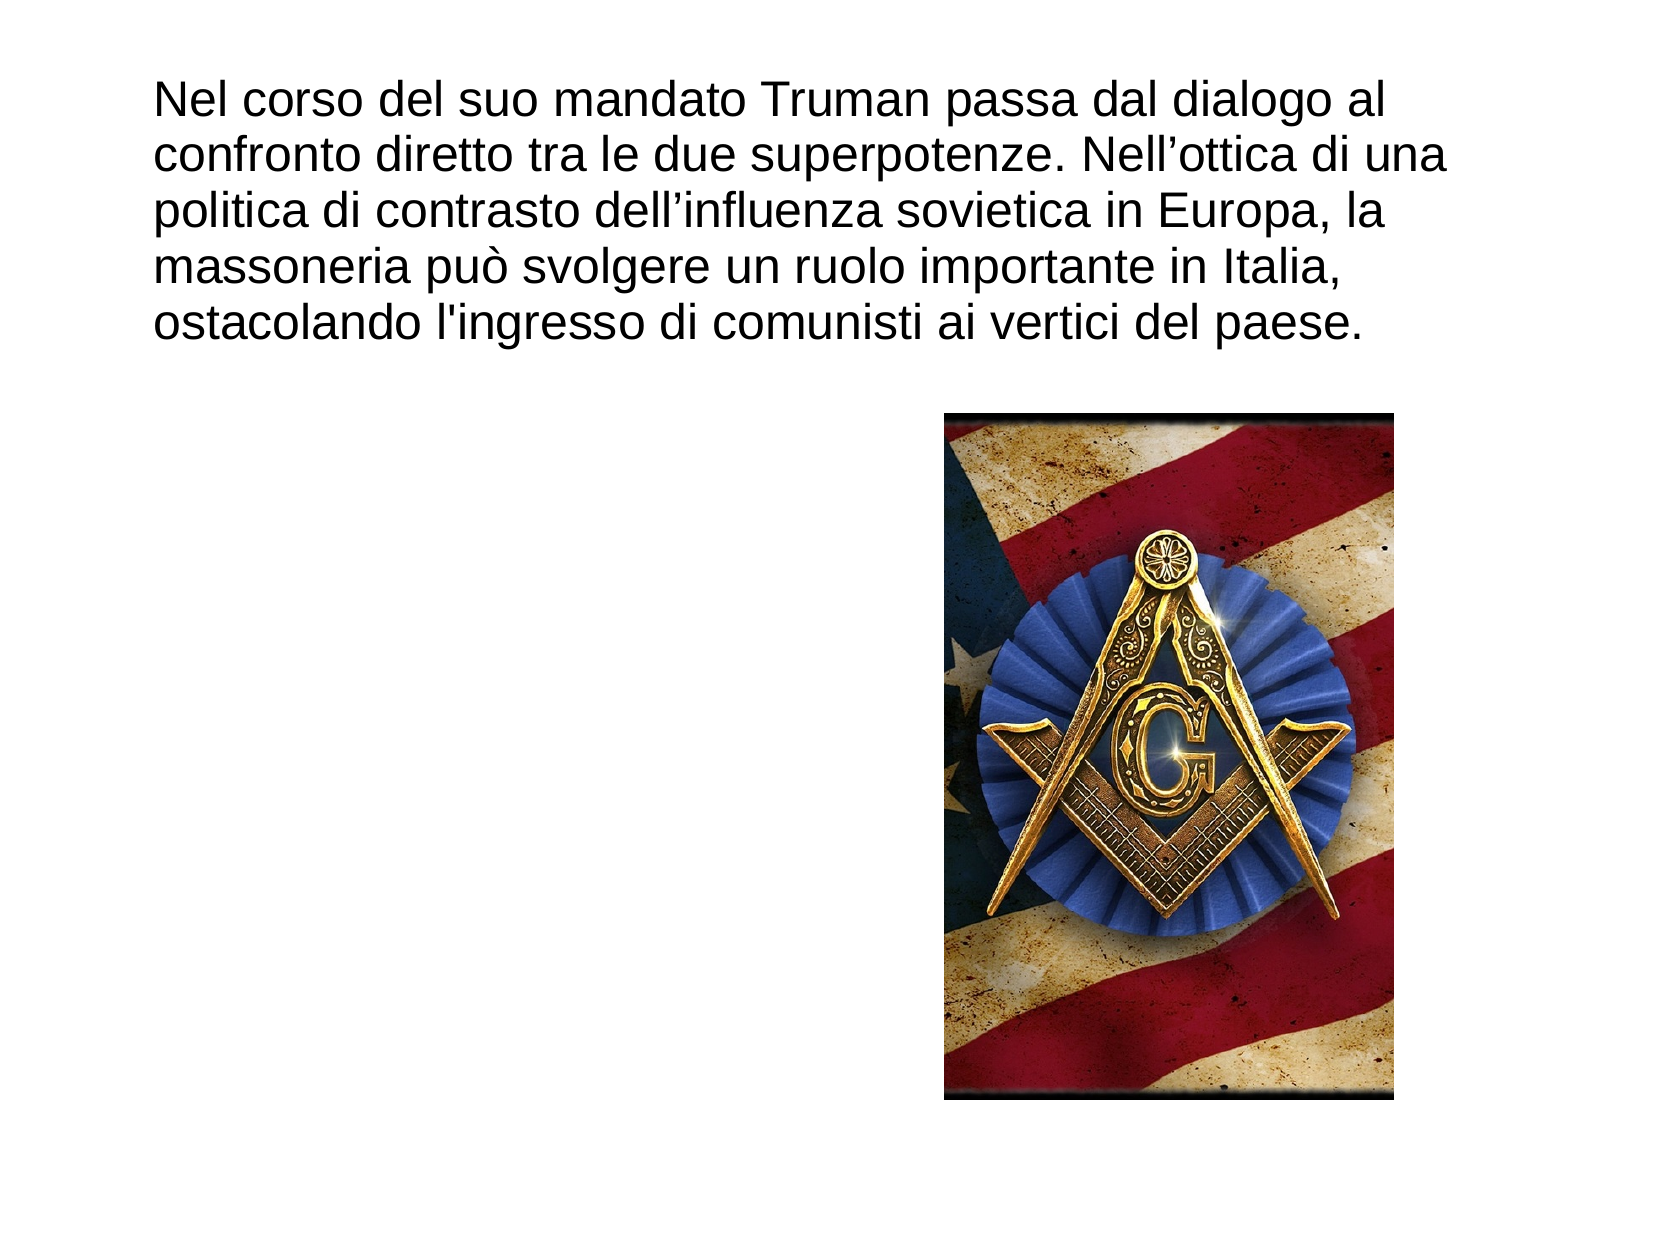

# Nel corso del suo mandato Truman passa dal dialogo al confronto diretto tra le due superpotenze. Nell’ottica di una politica di contrasto dell’influenza sovietica in Europa, la massoneria può svolgere un ruolo importante in Italia, ostacolando l'ingresso di comunisti ai vertici del paese.